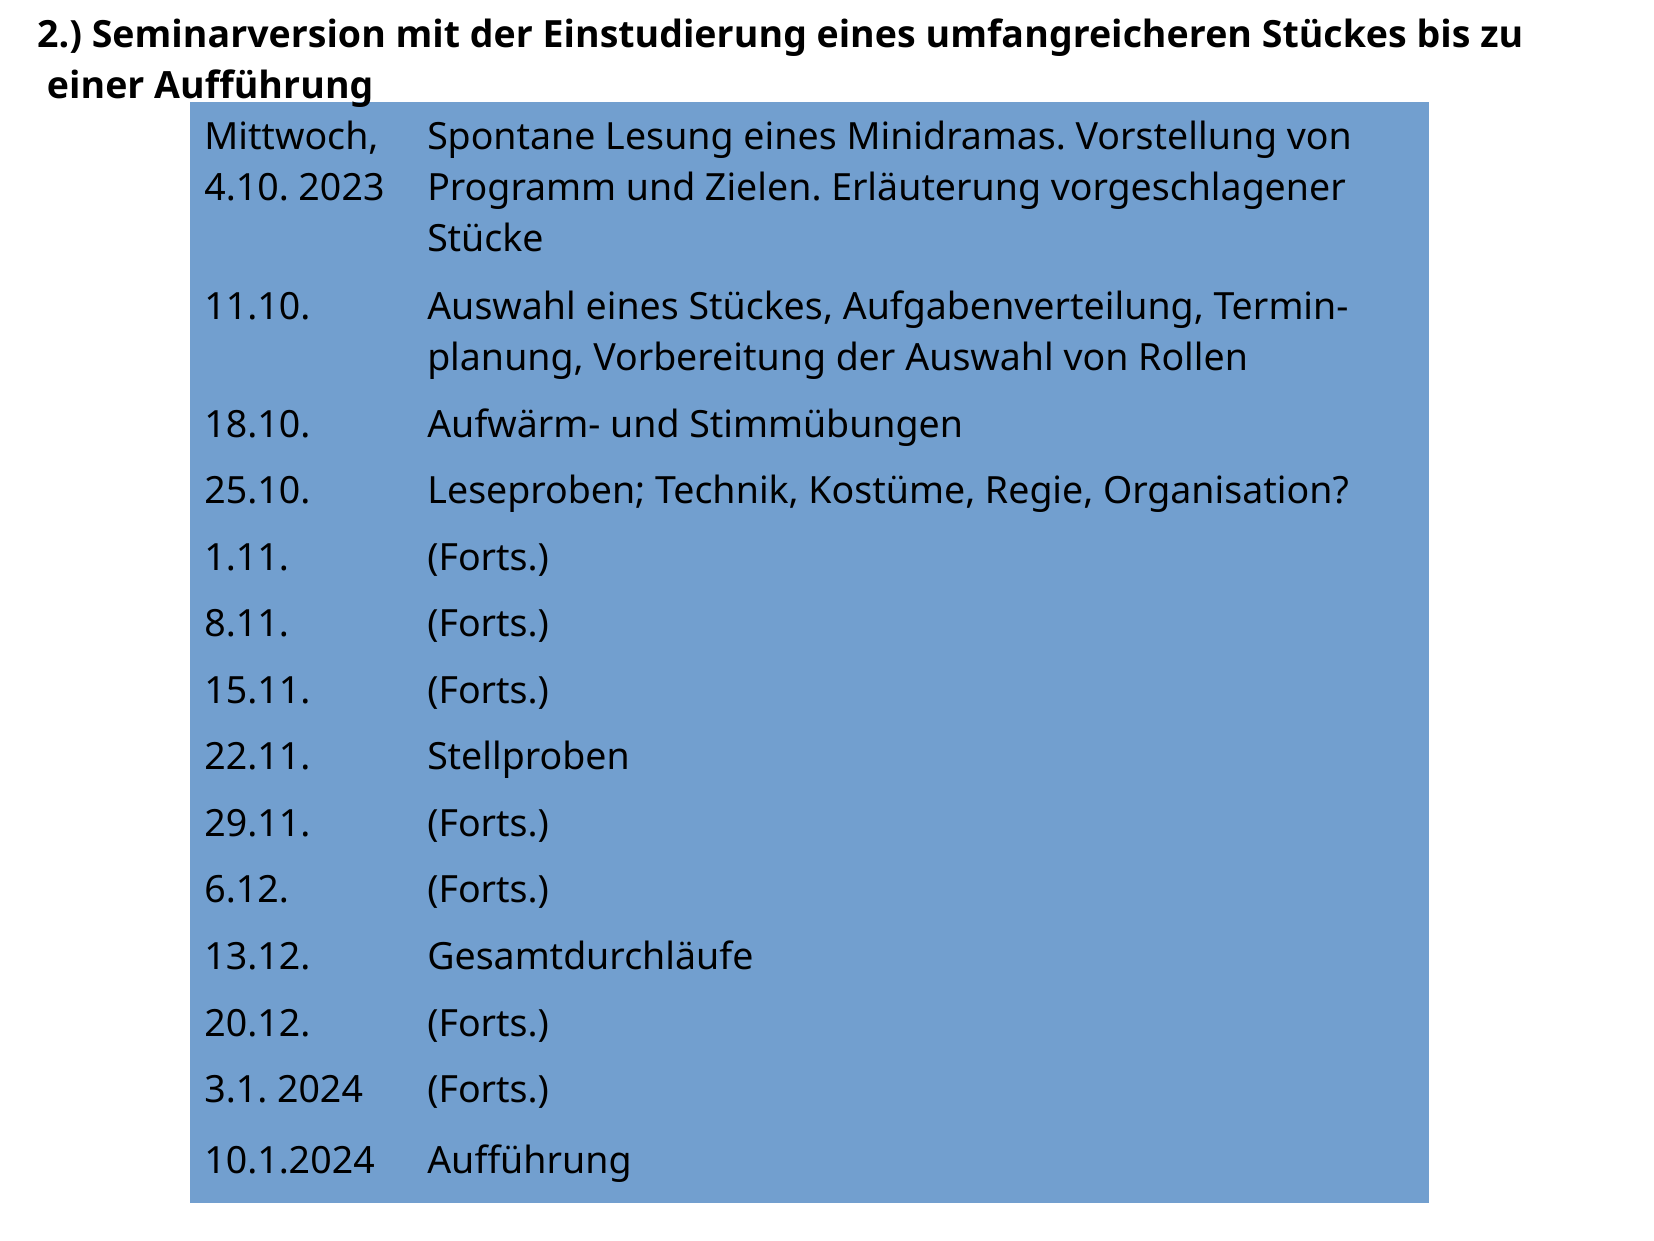

2.) Seminarversion mit der Einstudierung eines umfangreicheren Stückes bis zu
 einer Aufführung
| Mittwoch, 4.10. 2023 | Spontane Lesung eines Minidramas. Vorstellung von Programm und Zielen. Erläuterung vorgeschlagener Stücke |
| --- | --- |
| 11.10. | Auswahl eines Stückes, Aufgabenverteilung, Termin-planung, Vorbereitung der Auswahl von Rollen |
| 18.10. | Aufwärm- und Stimmübungen |
| 25.10. | Leseproben; Technik, Kostüme, Regie, Organisation? |
| 1.11. | (Forts.) |
| 8.11. | (Forts.) |
| 15.11. | (Forts.) |
| 22.11. | Stellproben |
| 29.11. | (Forts.) |
| 6.12. | (Forts.) |
| 13.12. | Gesamtdurchläufe |
| 20.12. | (Forts.) |
| 3.1. 2024 | (Forts.) |
| 10.1.2024 | Aufführung |